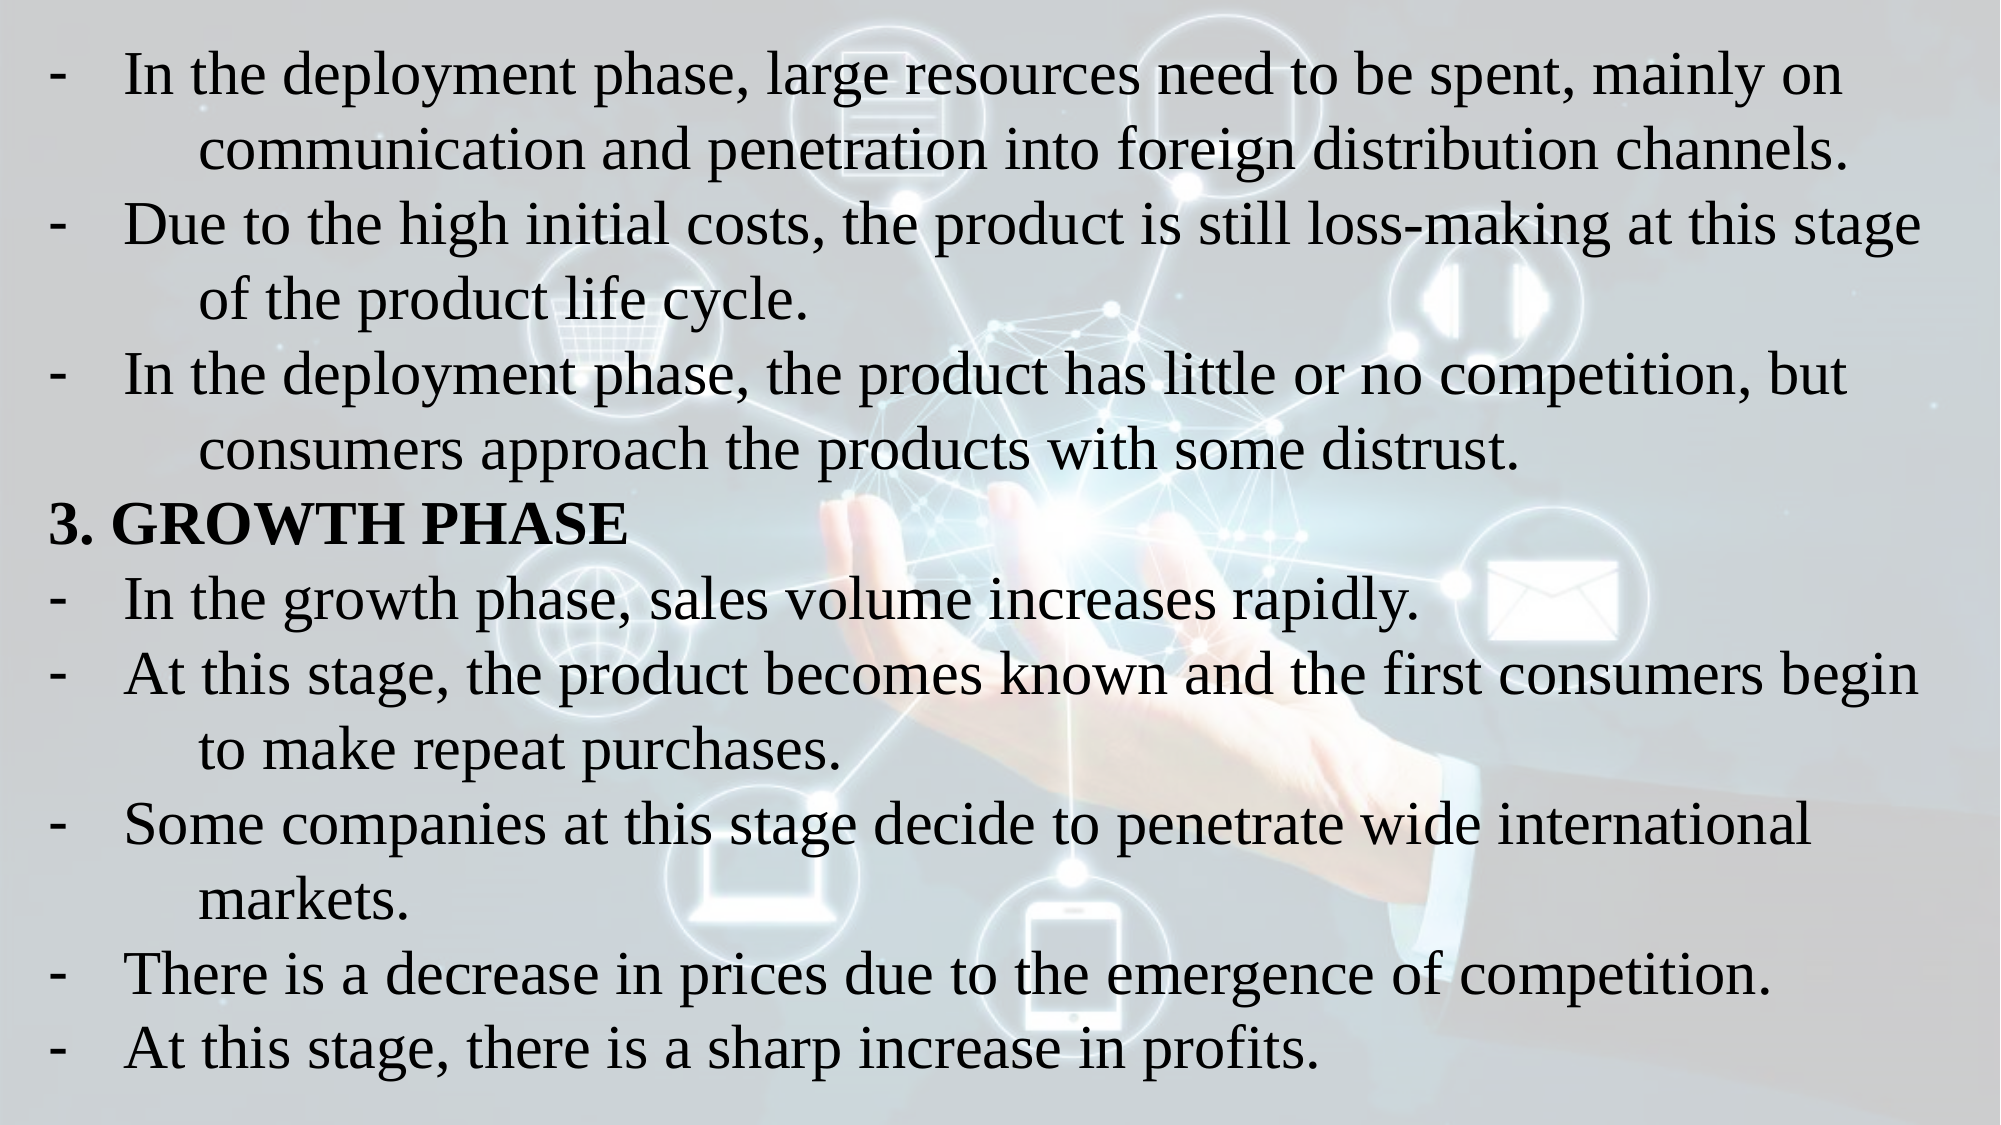

In the deployment phase, large resources need to be spent, mainly on communication and penetration into foreign distribution channels.
Due to the high initial costs, the product is still loss-making at this stage of the product life cycle.
In the deployment phase, the product has little or no competition, but consumers approach the products with some distrust.
3. GROWTH PHASE
In the growth phase, sales volume increases rapidly.
At this stage, the product becomes known and the first consumers begin to make repeat purchases.
Some companies at this stage decide to penetrate wide international markets.
There is a decrease in prices due to the emergence of competition.
At this stage, there is a sharp increase in profits.